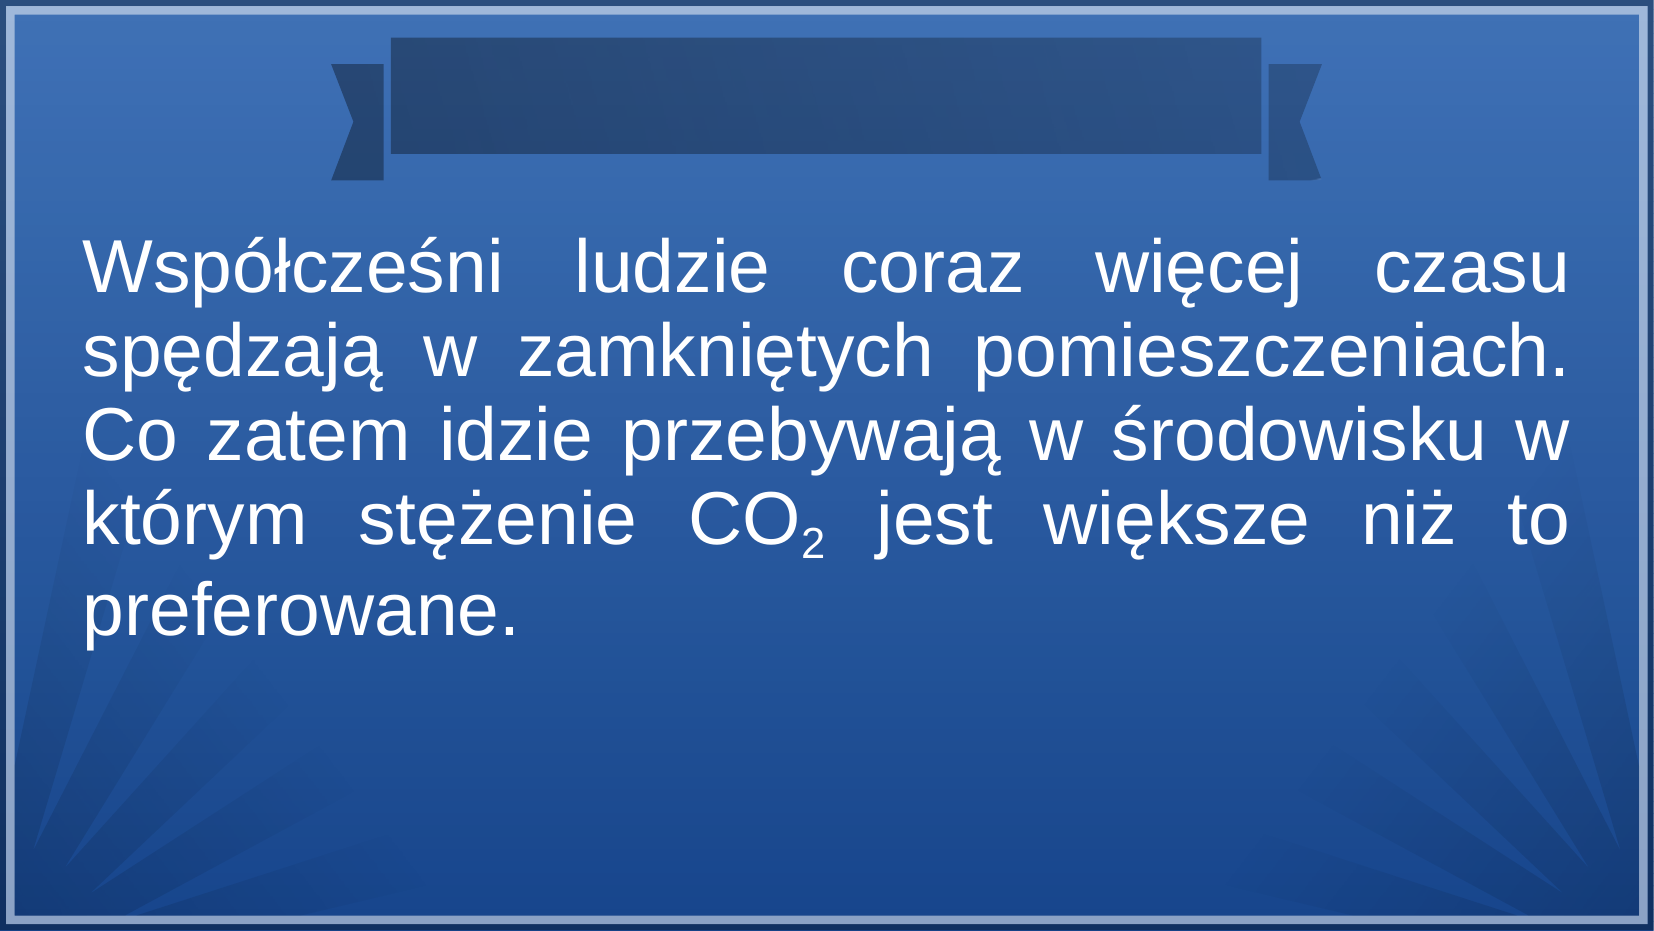

#
Współcześni ludzie coraz więcej czasu spędzają w zamkniętych pomieszczeniach. Co zatem idzie przebywają w środowisku w którym stężenie CO2 jest większe niż to preferowane.